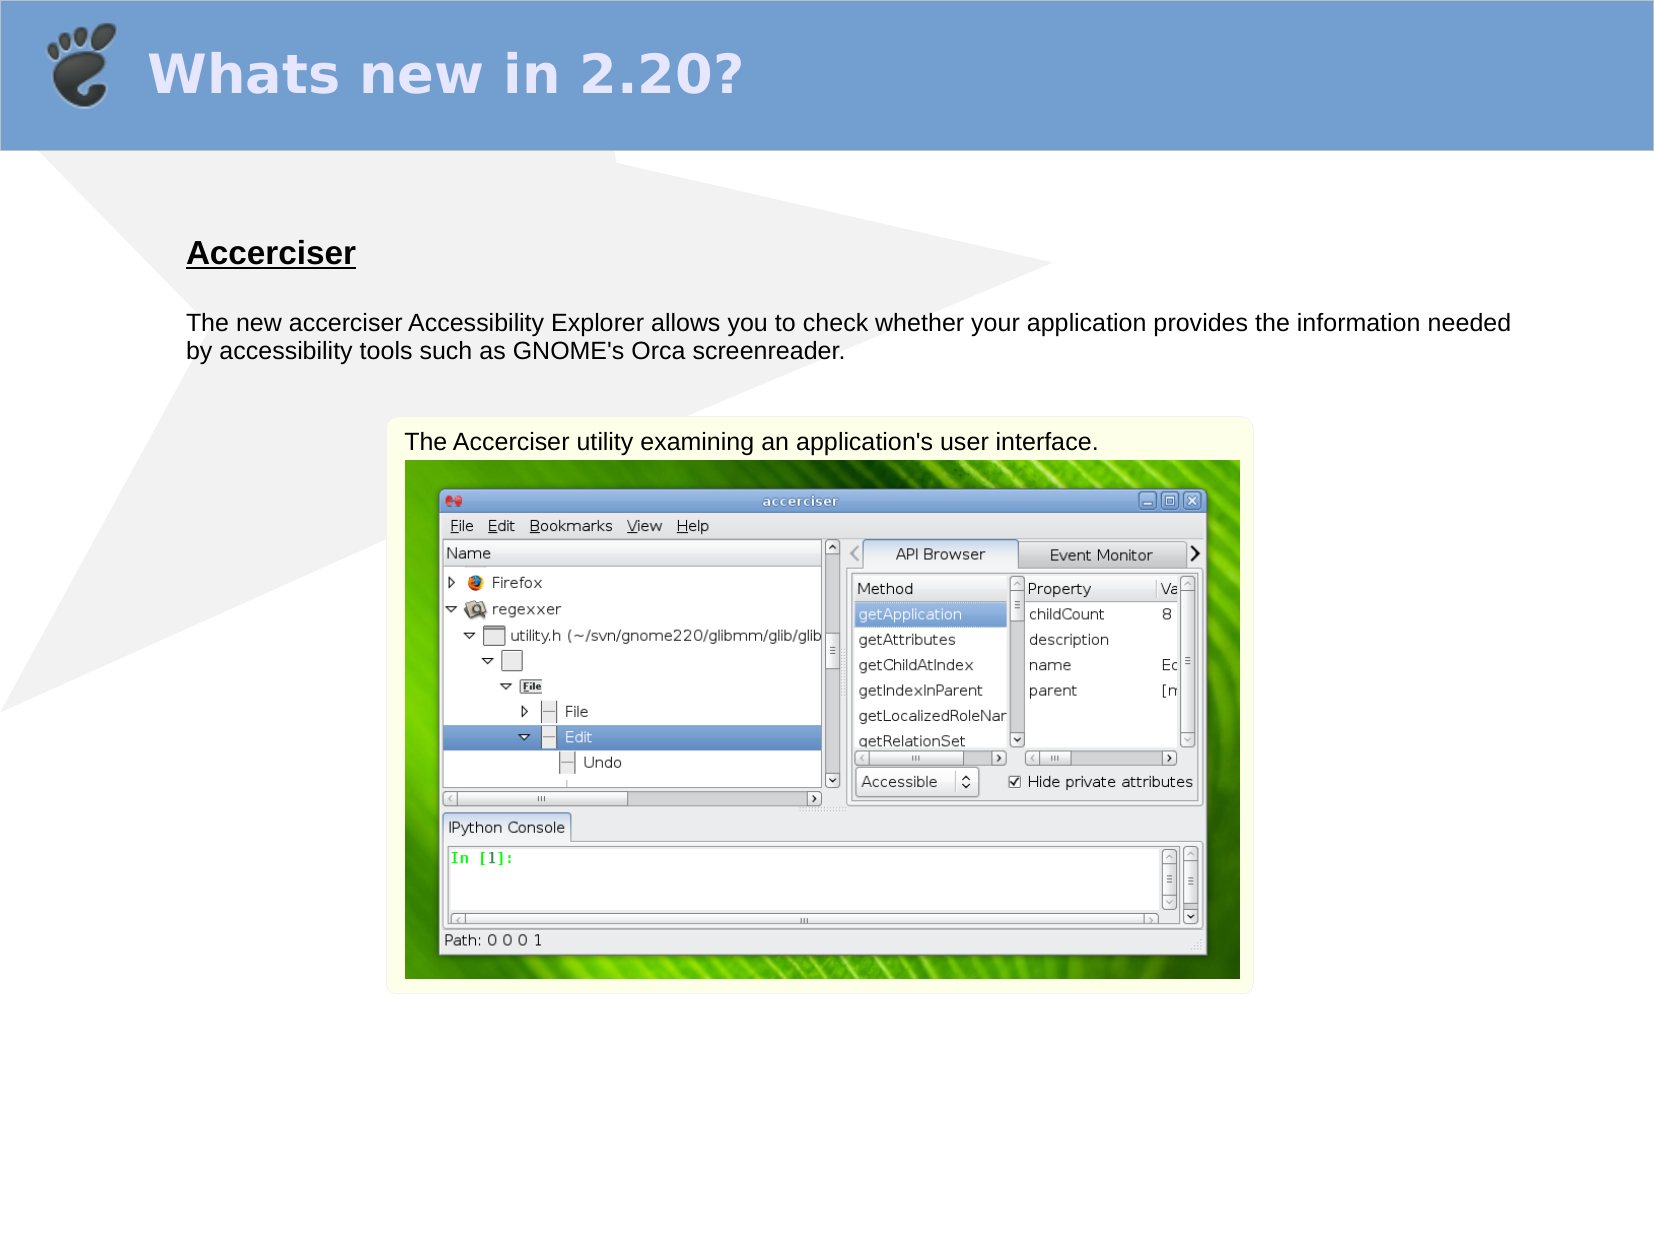

Whats new in 2.20?
#
Accerciser
The new accerciser Accessibility Explorer allows you to check whether your application provides the information needed by accessibility tools such as GNOME's Orca screenreader.
The Accerciser utility examining an application's user interface.